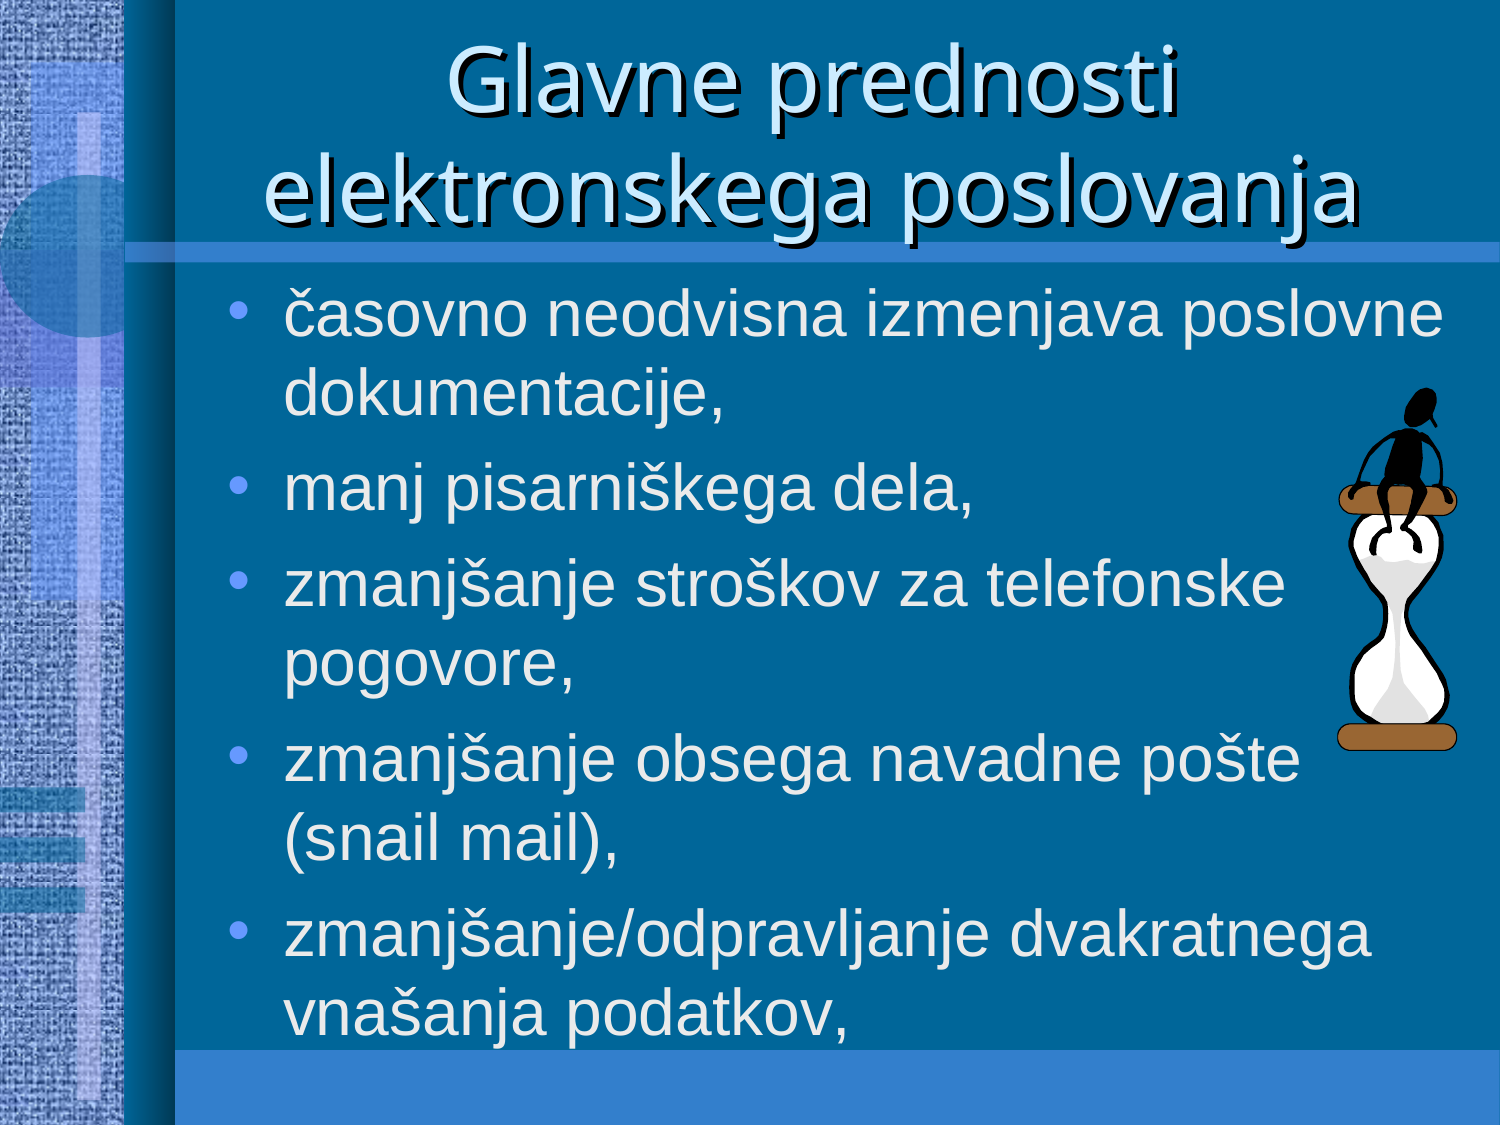

# Glavne prednosti elektronskega poslovanja
časovno neodvisna izmenjava poslovne dokumentacije,
manj pisarniškega dela,
zmanjšanje stroškov za telefonske pogovore,
zmanjšanje obsega navadne pošte (snail mail),
zmanjšanje/odpravljanje dvakratnega vnašanja podatkov,